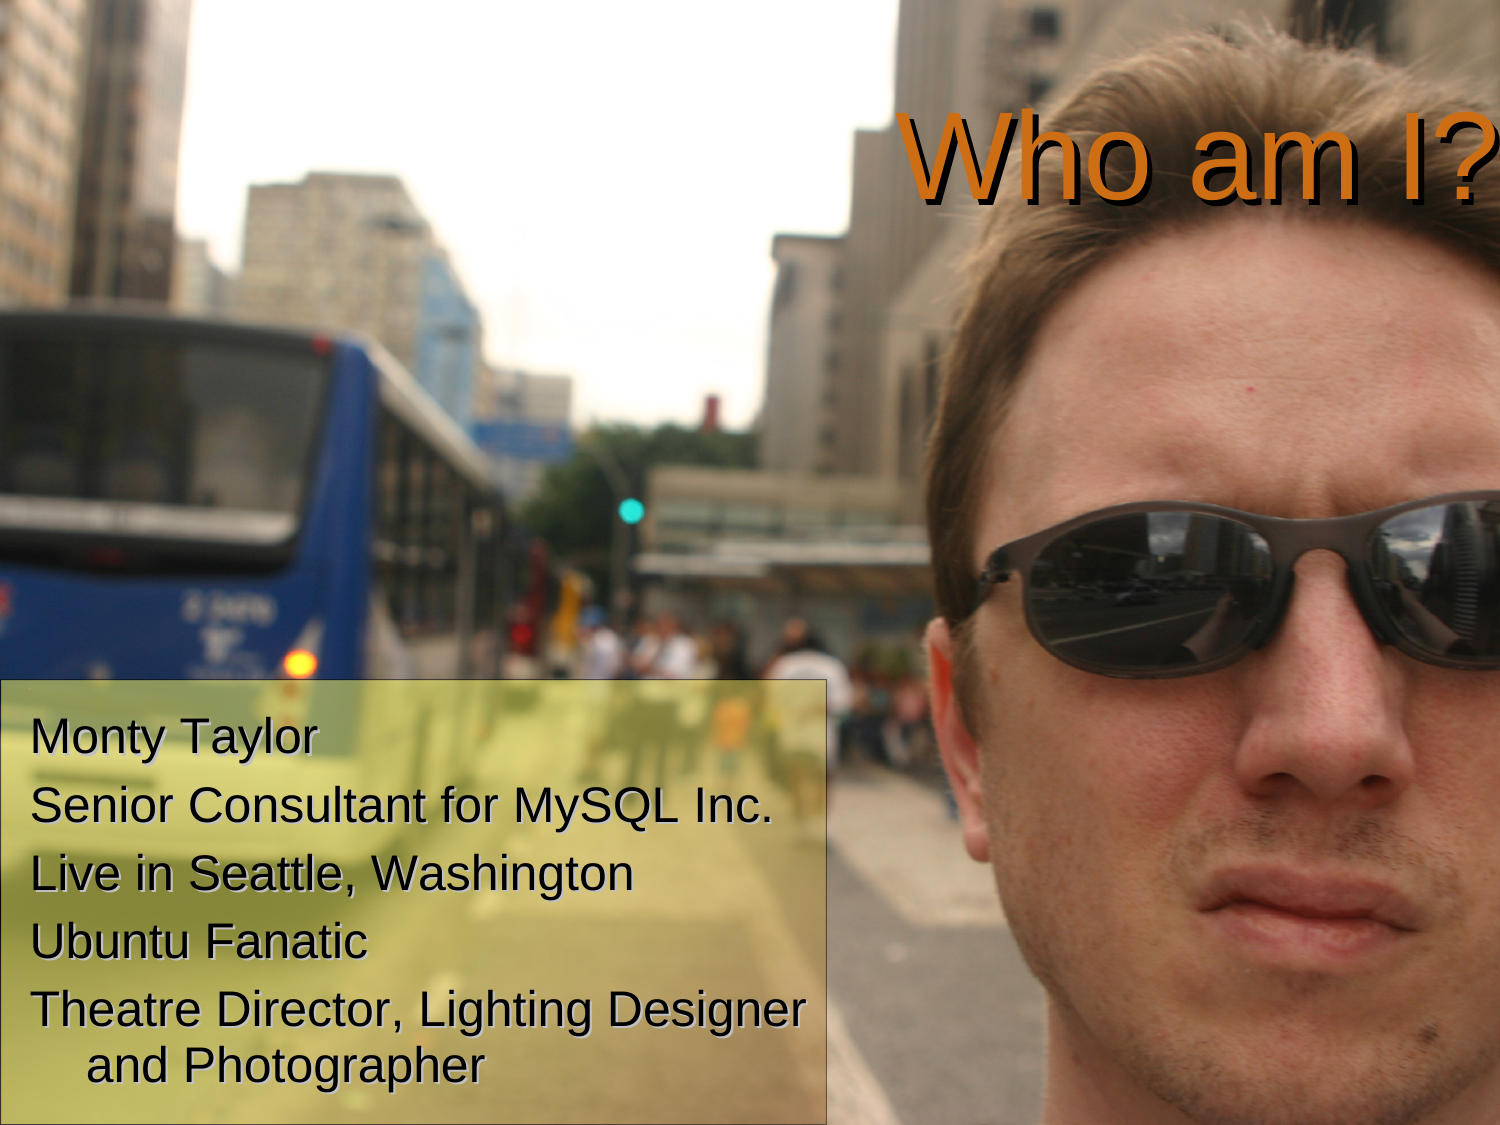

# Who am I?
Monty Taylor
Senior Consultant for MySQL Inc.
Live in Seattle, Washington
Ubuntu Fanatic
Theatre Director, Lighting Designer and Photographer